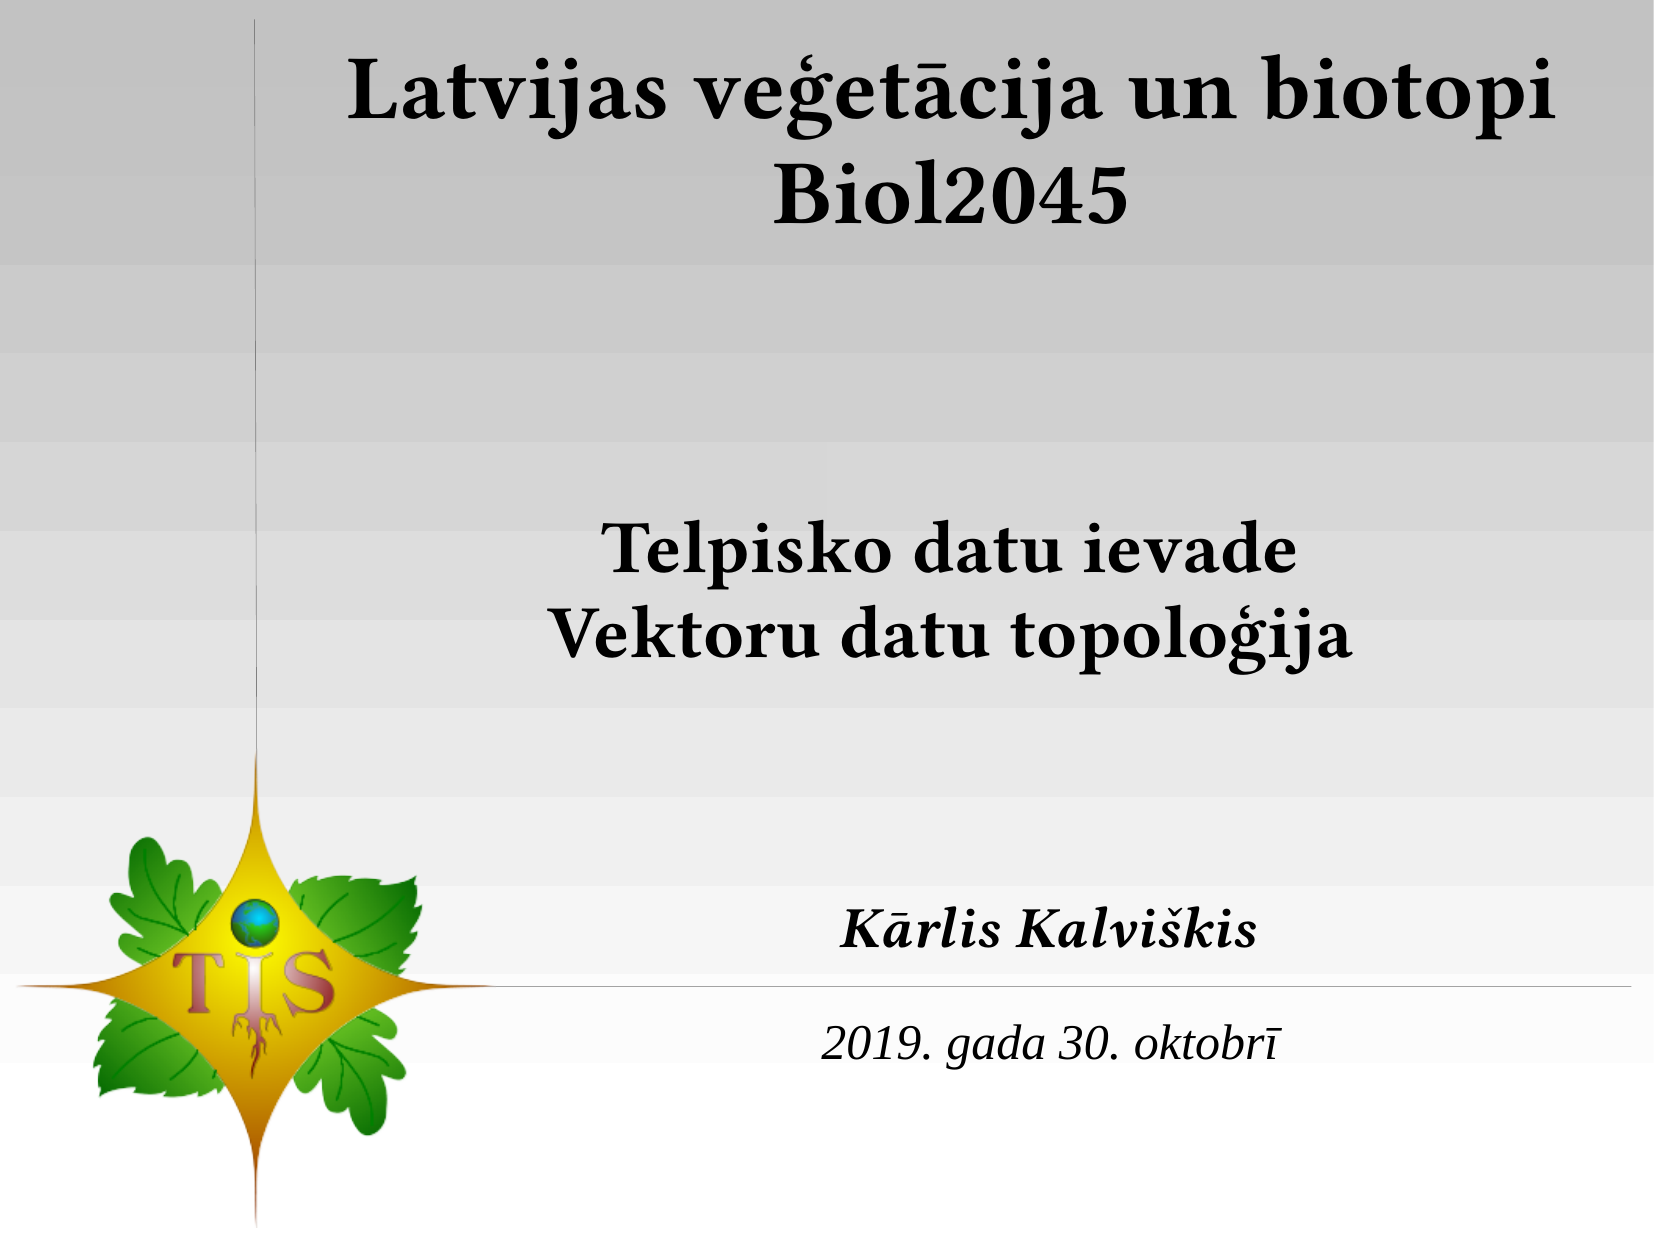

# Telpisko datu ievade Vektoru datu topoloģija
2019. gada 30. oktobrī